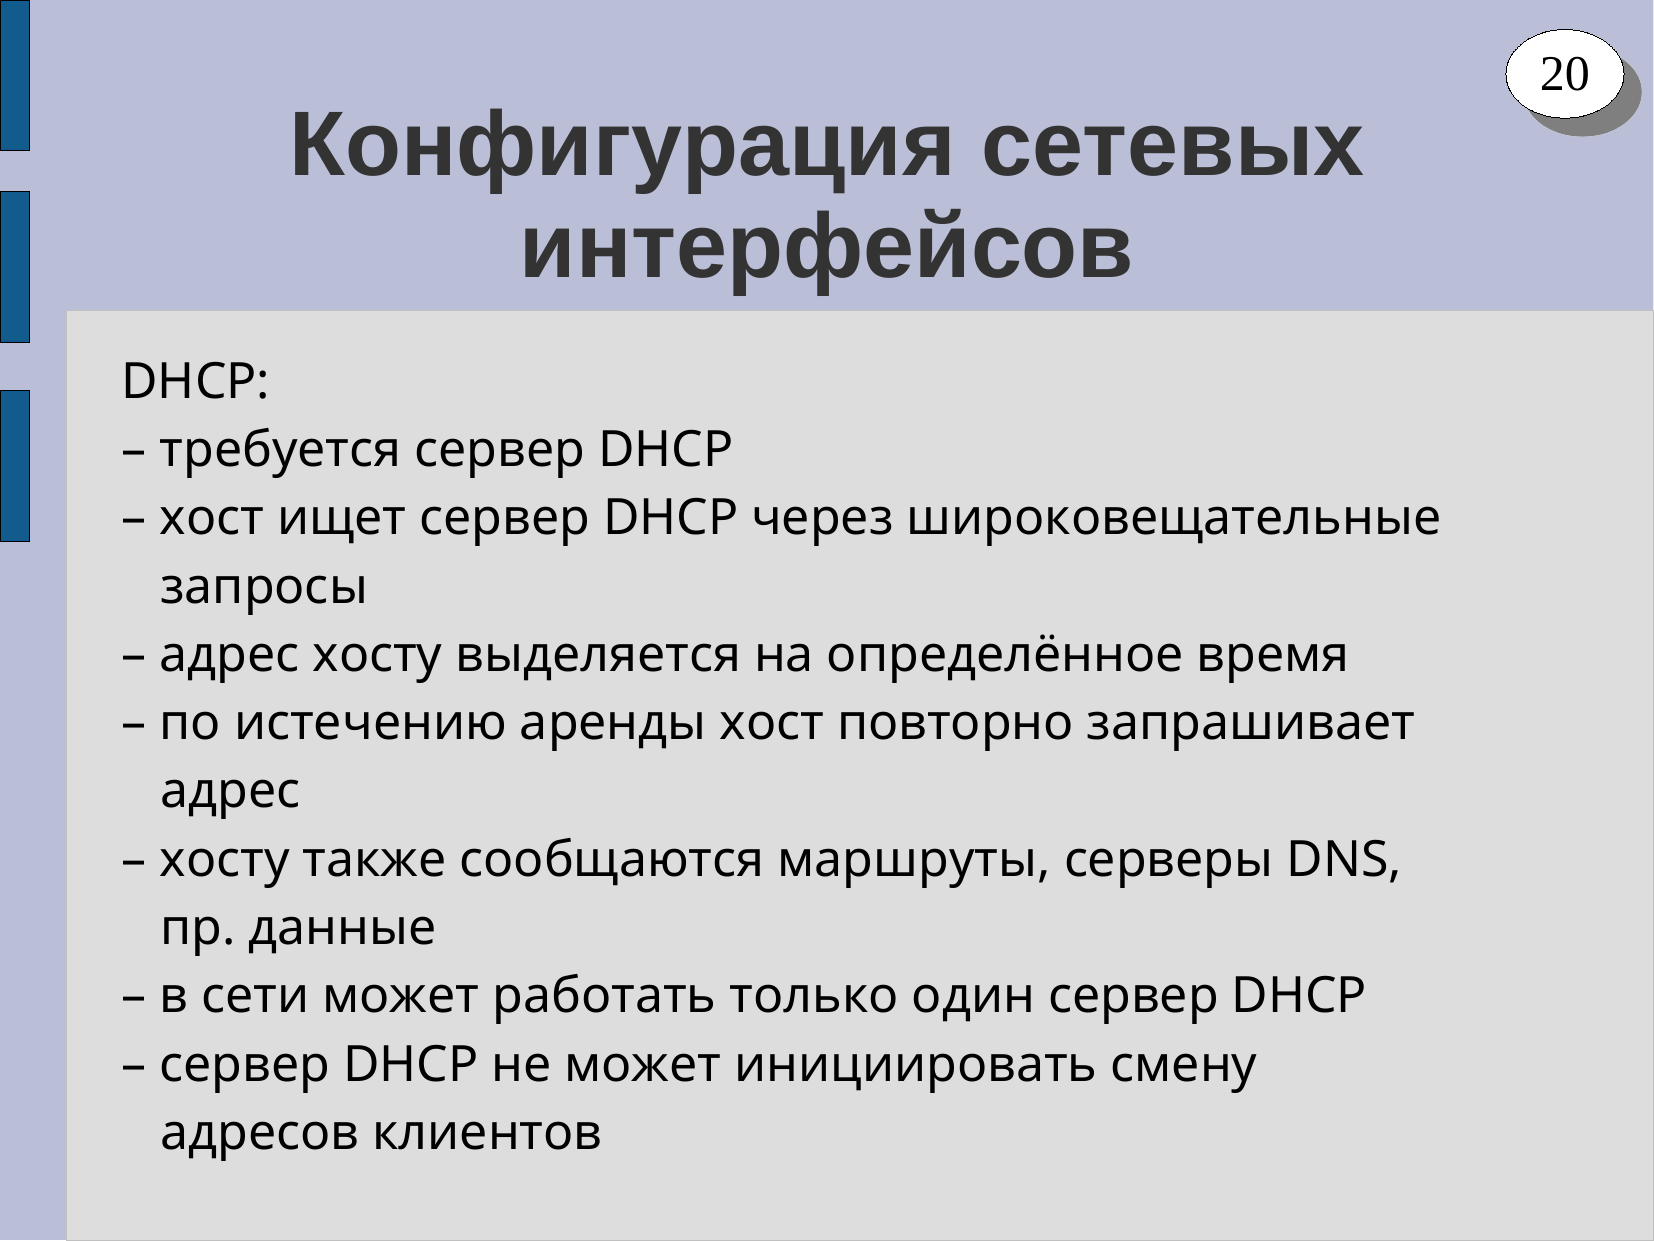

20
# Конфигурация сетевых интерфейсов
DHCP:
– требуется сервер DHCP
– хост ищет сервер DHCP через широковещательные
 запросы
– адрес хосту выделяется на определённое время
– по истечению аренды хост повторно запрашивает
 адрес
– хосту также сообщаются маршруты, серверы DNS,
 пр. данные
– в сети может работать только один сервер DHCP
– сервер DHCP не может инициировать смену
 адресов клиентов